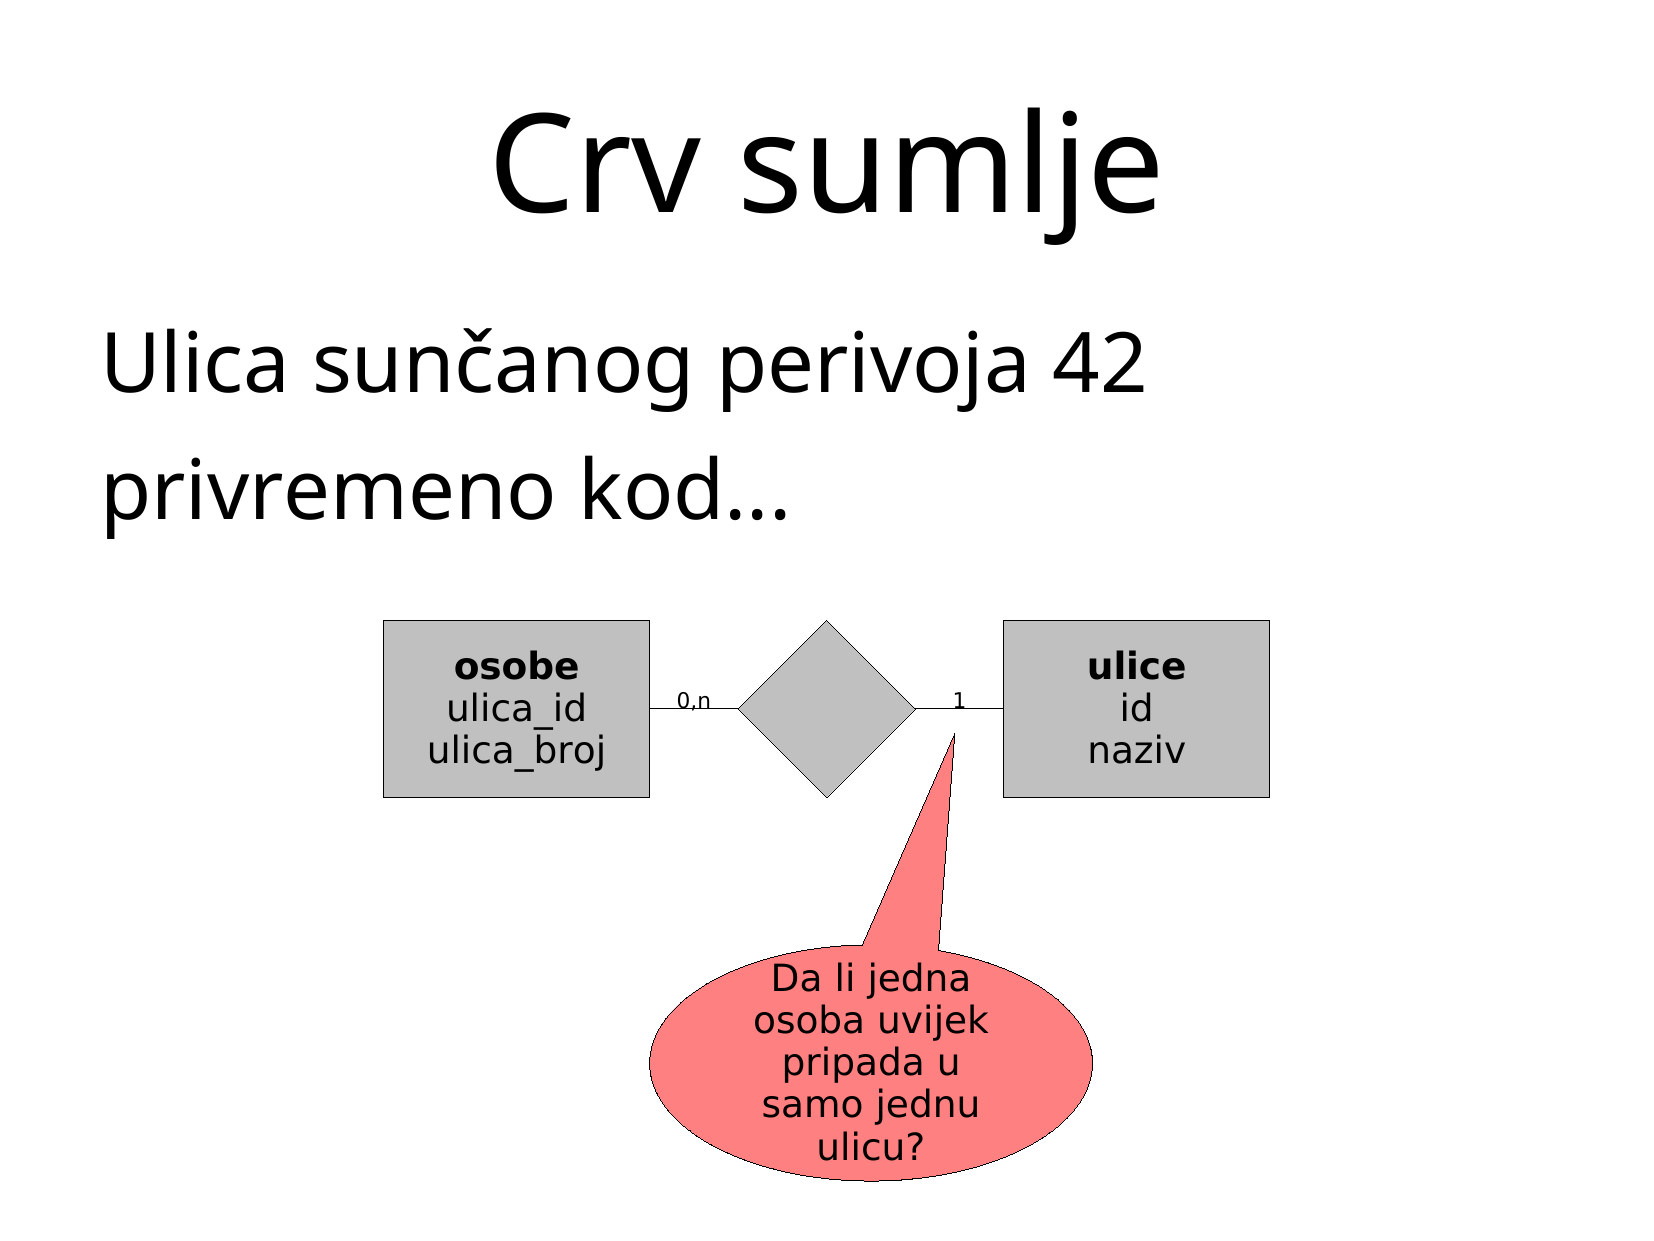

# Crv sumlje
Ulica sunčanog perivoja 42
privremeno kod...
osobe
ulica_id
ulica_broj
ulice
id
naziv
Da li jedna osoba uvijek pripada u samo jednu ulicu?